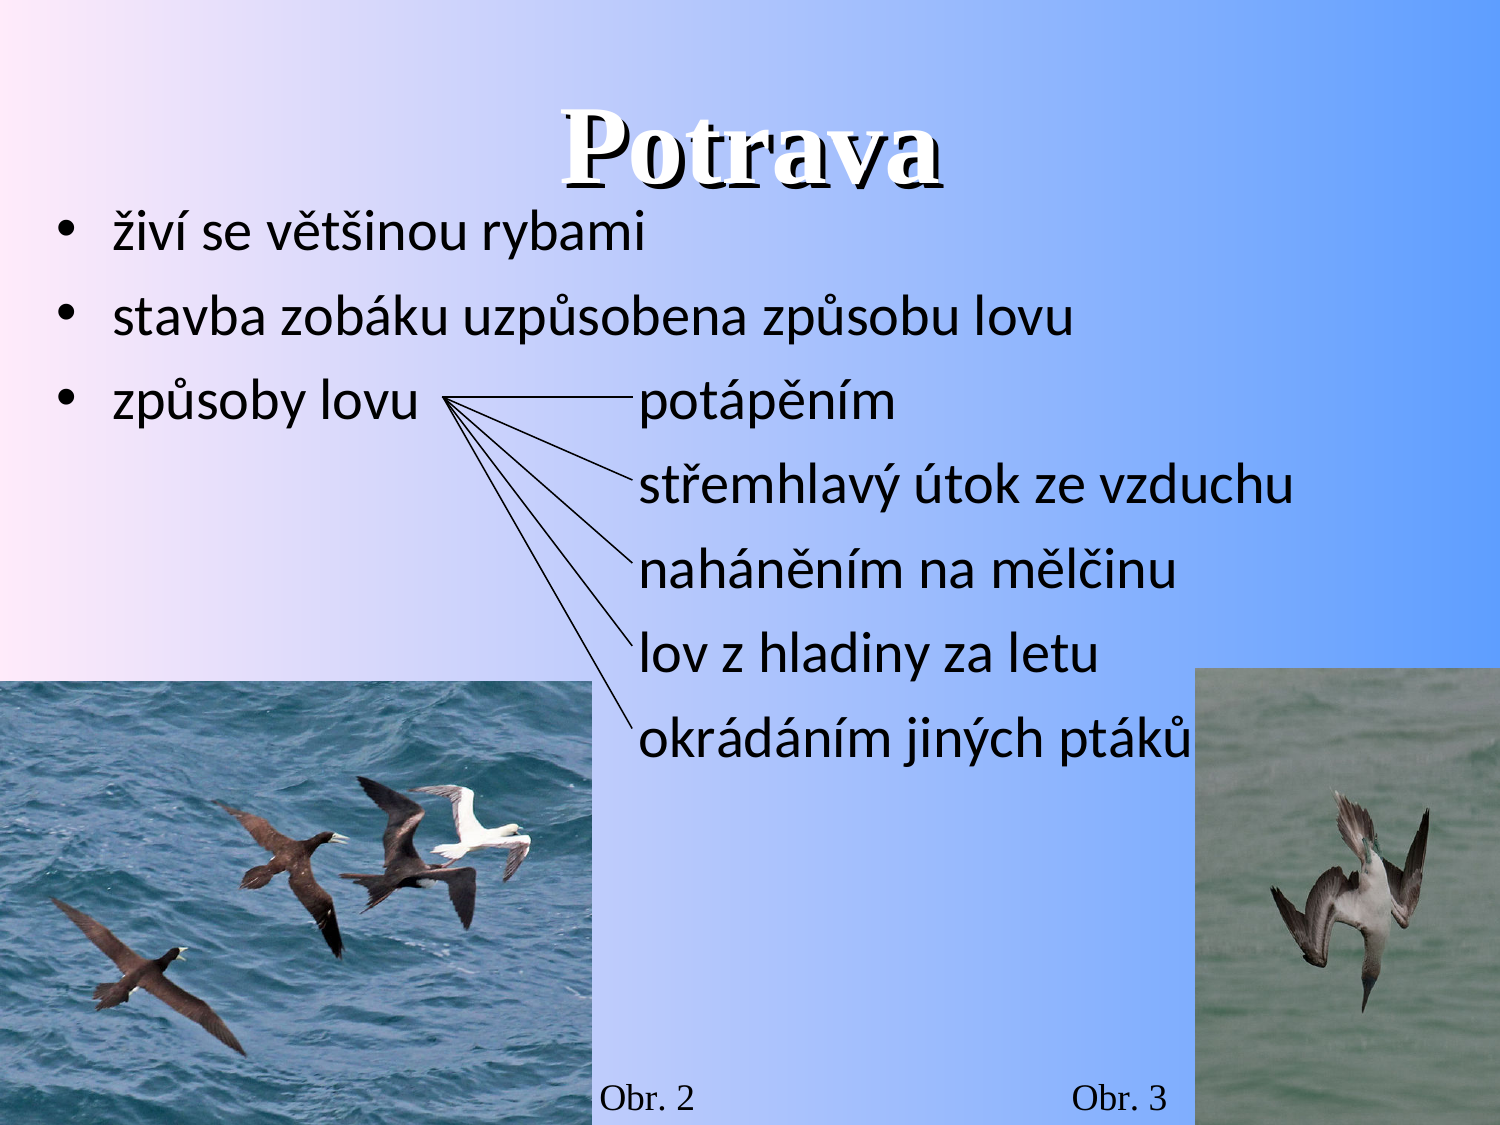

# Potrava
živí se většinou rybami
stavba zobáku uzpůsobena způsobu lovu
způsoby lovu	 potápěním
			 	 střemhlavý útok ze vzduchu
			 	 naháněním na mělčinu
			 	 lov z hladiny za letu
			 	 okrádáním jiných ptáků
Obr. 2
Obr. 3